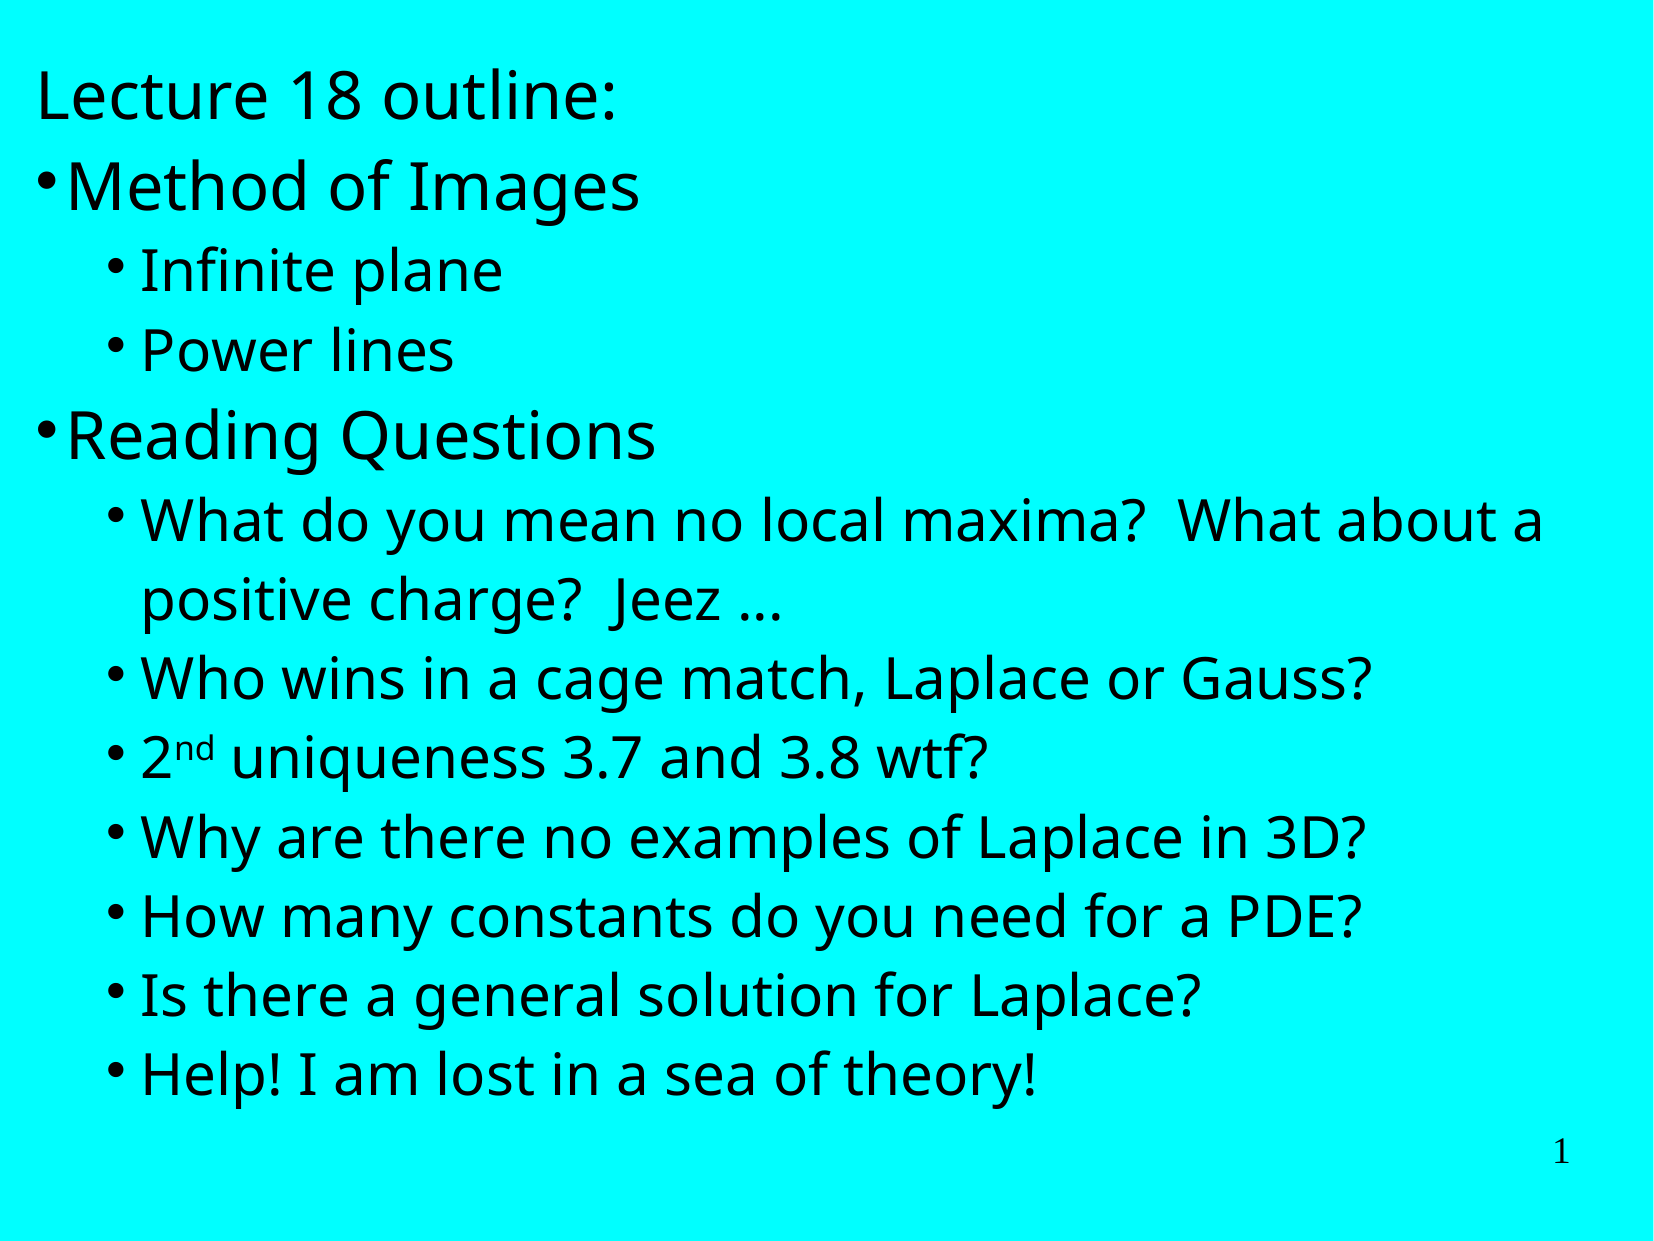

Lecture 18 outline:
Method of Images
Infinite plane
Power lines
Reading Questions
What do you mean no local maxima? What about a positive charge? Jeez ...
Who wins in a cage match, Laplace or Gauss?
2nd uniqueness 3.7 and 3.8 wtf?
Why are there no examples of Laplace in 3D?
How many constants do you need for a PDE?
Is there a general solution for Laplace?
Help! I am lost in a sea of theory!
1